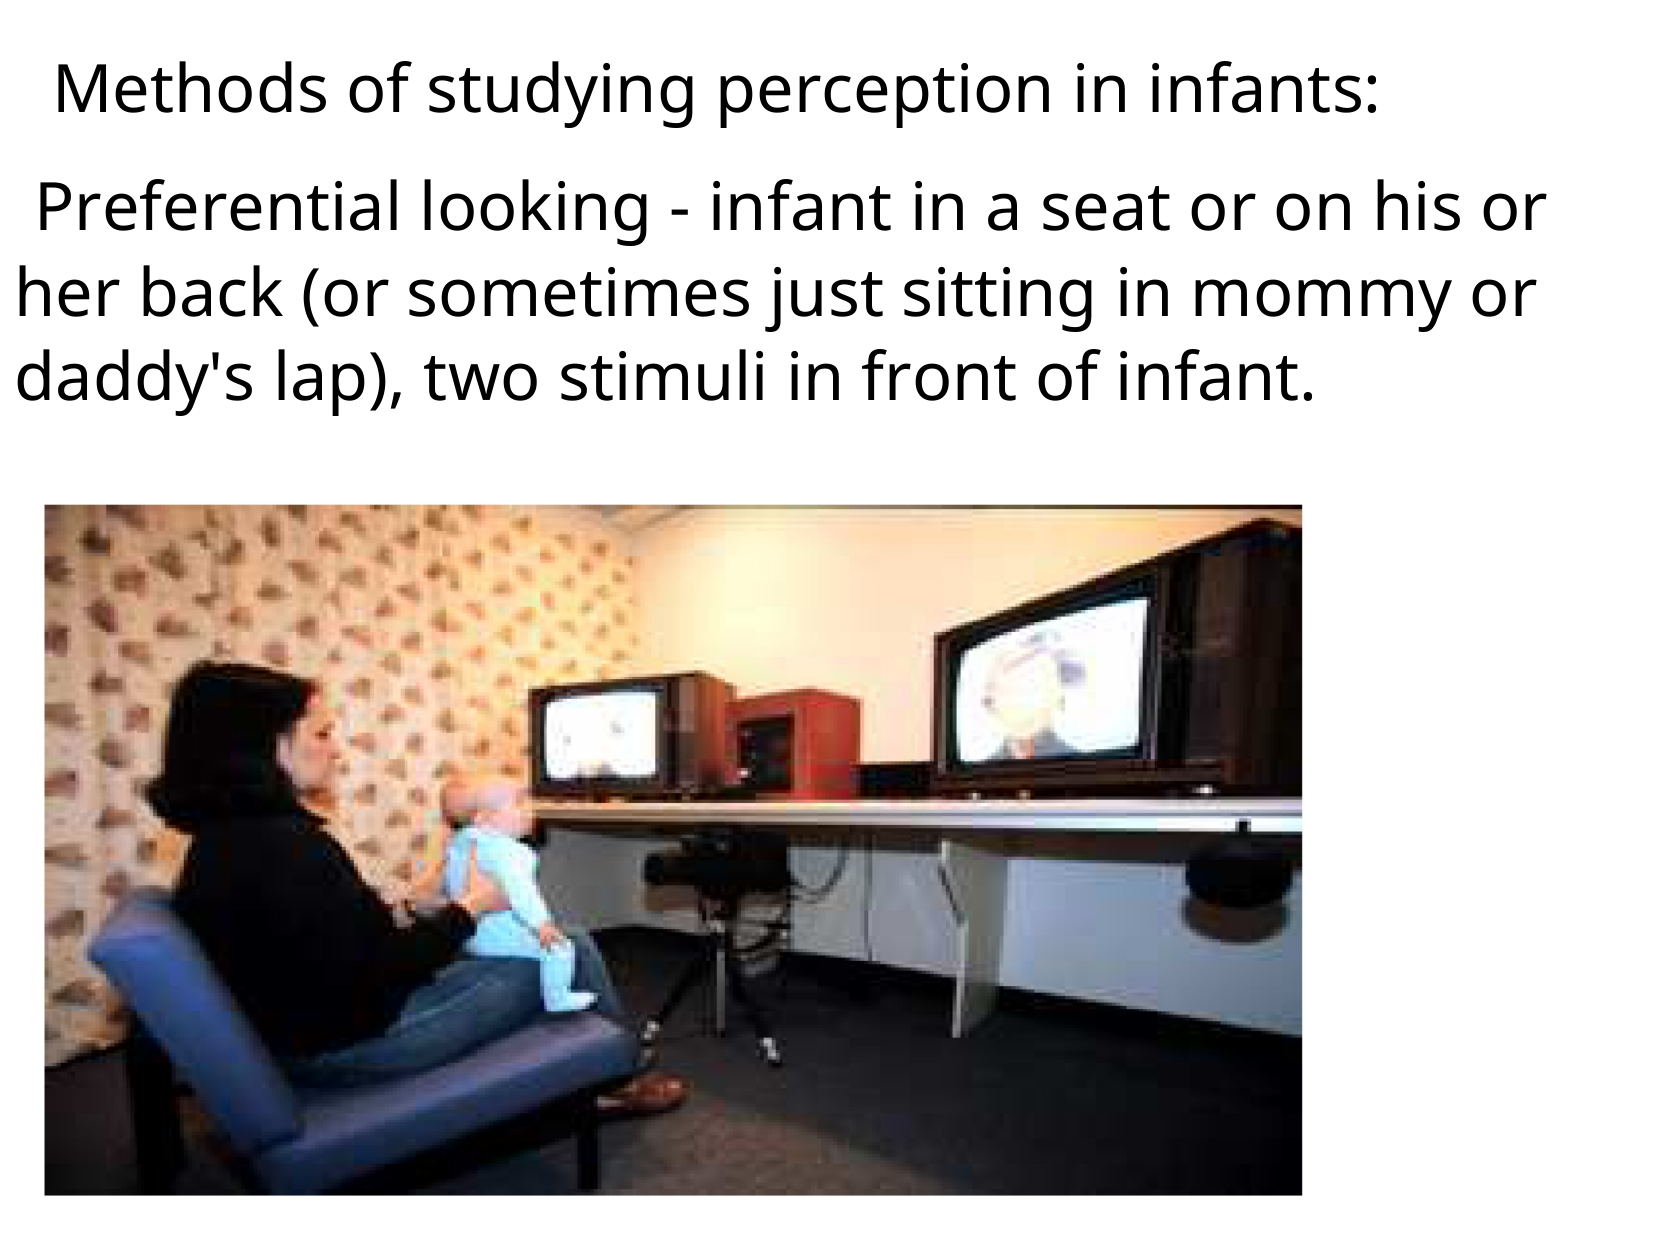

Methods of studying perception in infants:
 Preferential looking - infant in a seat or on his or her back (or sometimes just sitting in mommy or daddy's lap), two stimuli in front of infant.